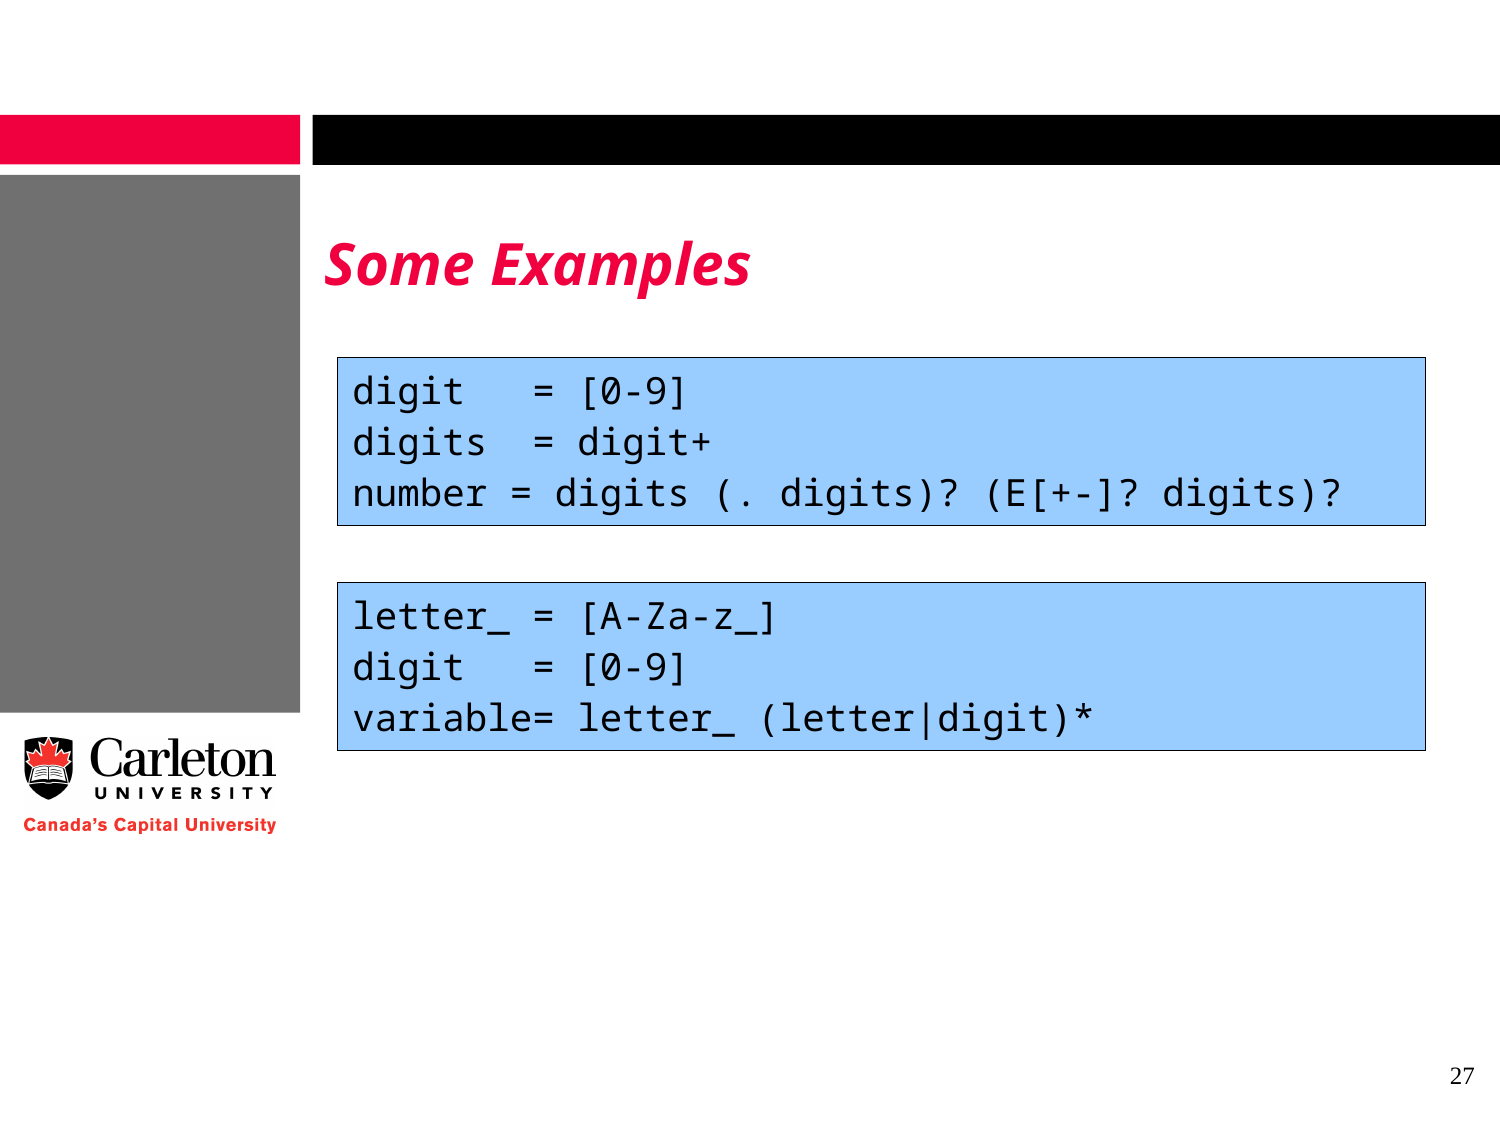

# Some Examples
digit = [0-9]
digits = digit+
number = digits (. digits)? (E[+-]? digits)?
letter_ = [A-Za-z_]
digit = [0-9]
variable= letter_ (letter|digit)*
27